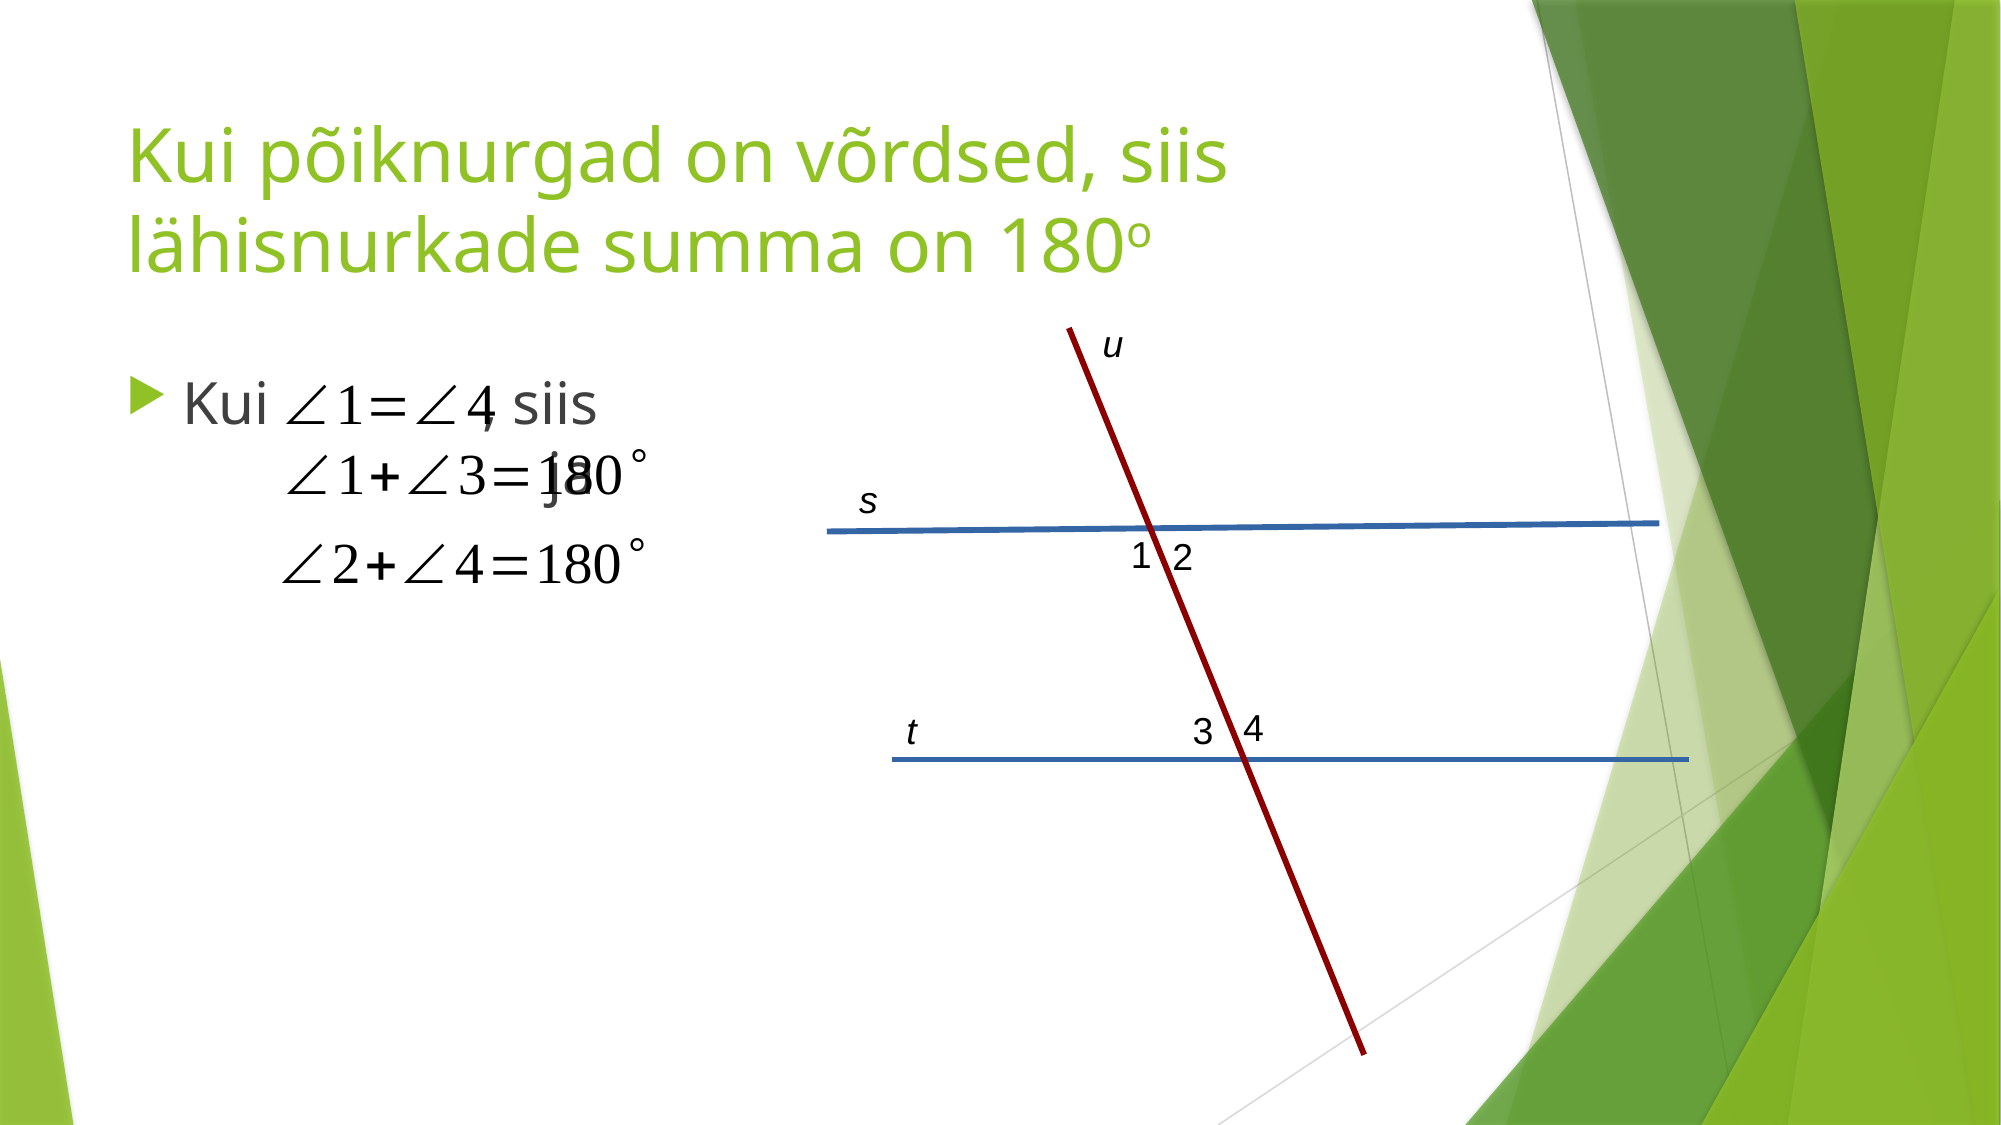

# Kui põiknurgad on võrdsed, siis lähisnurkade summa on 180o
Kui , siis ja
u
s
1
2
4
t
3